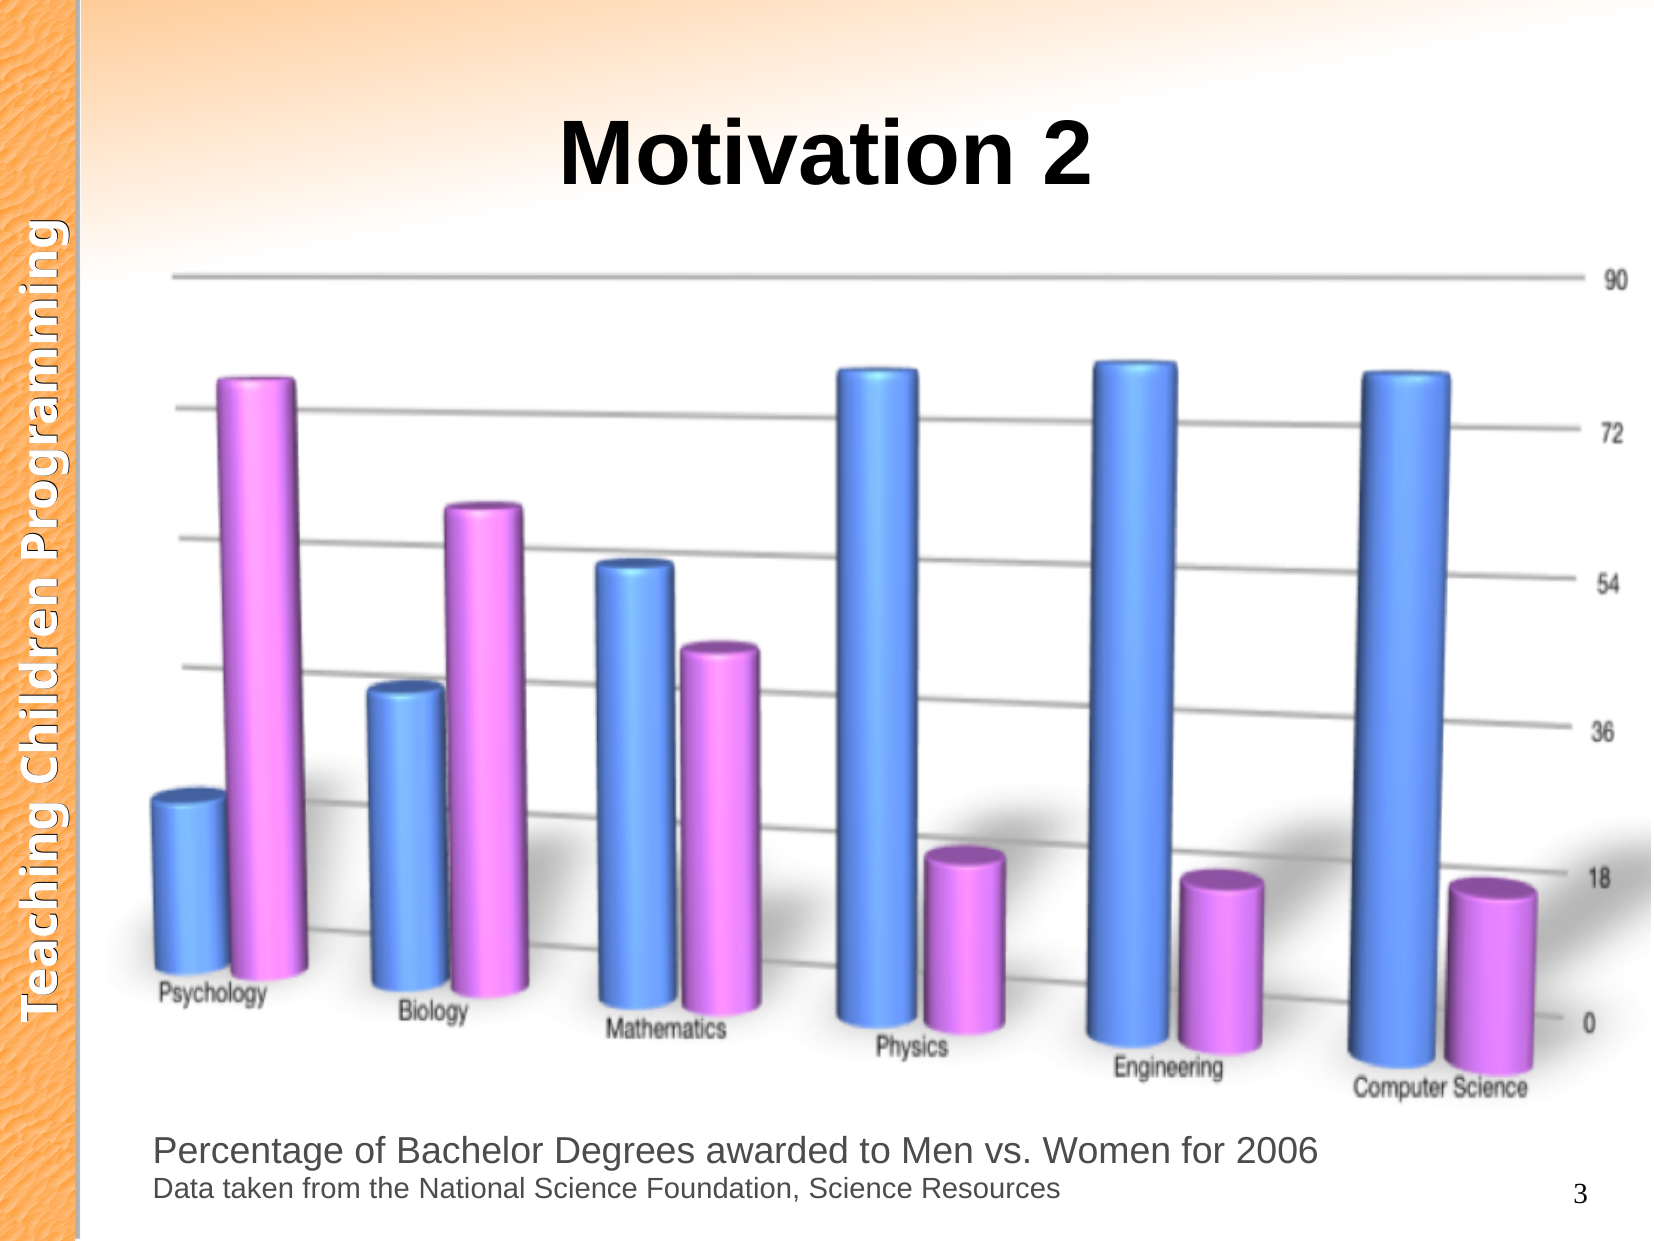

# Motivation 2
Percentage of Bachelor Degrees awarded to Men vs. Women for 2006
Data taken from the National Science Foundation, Science Resources
3